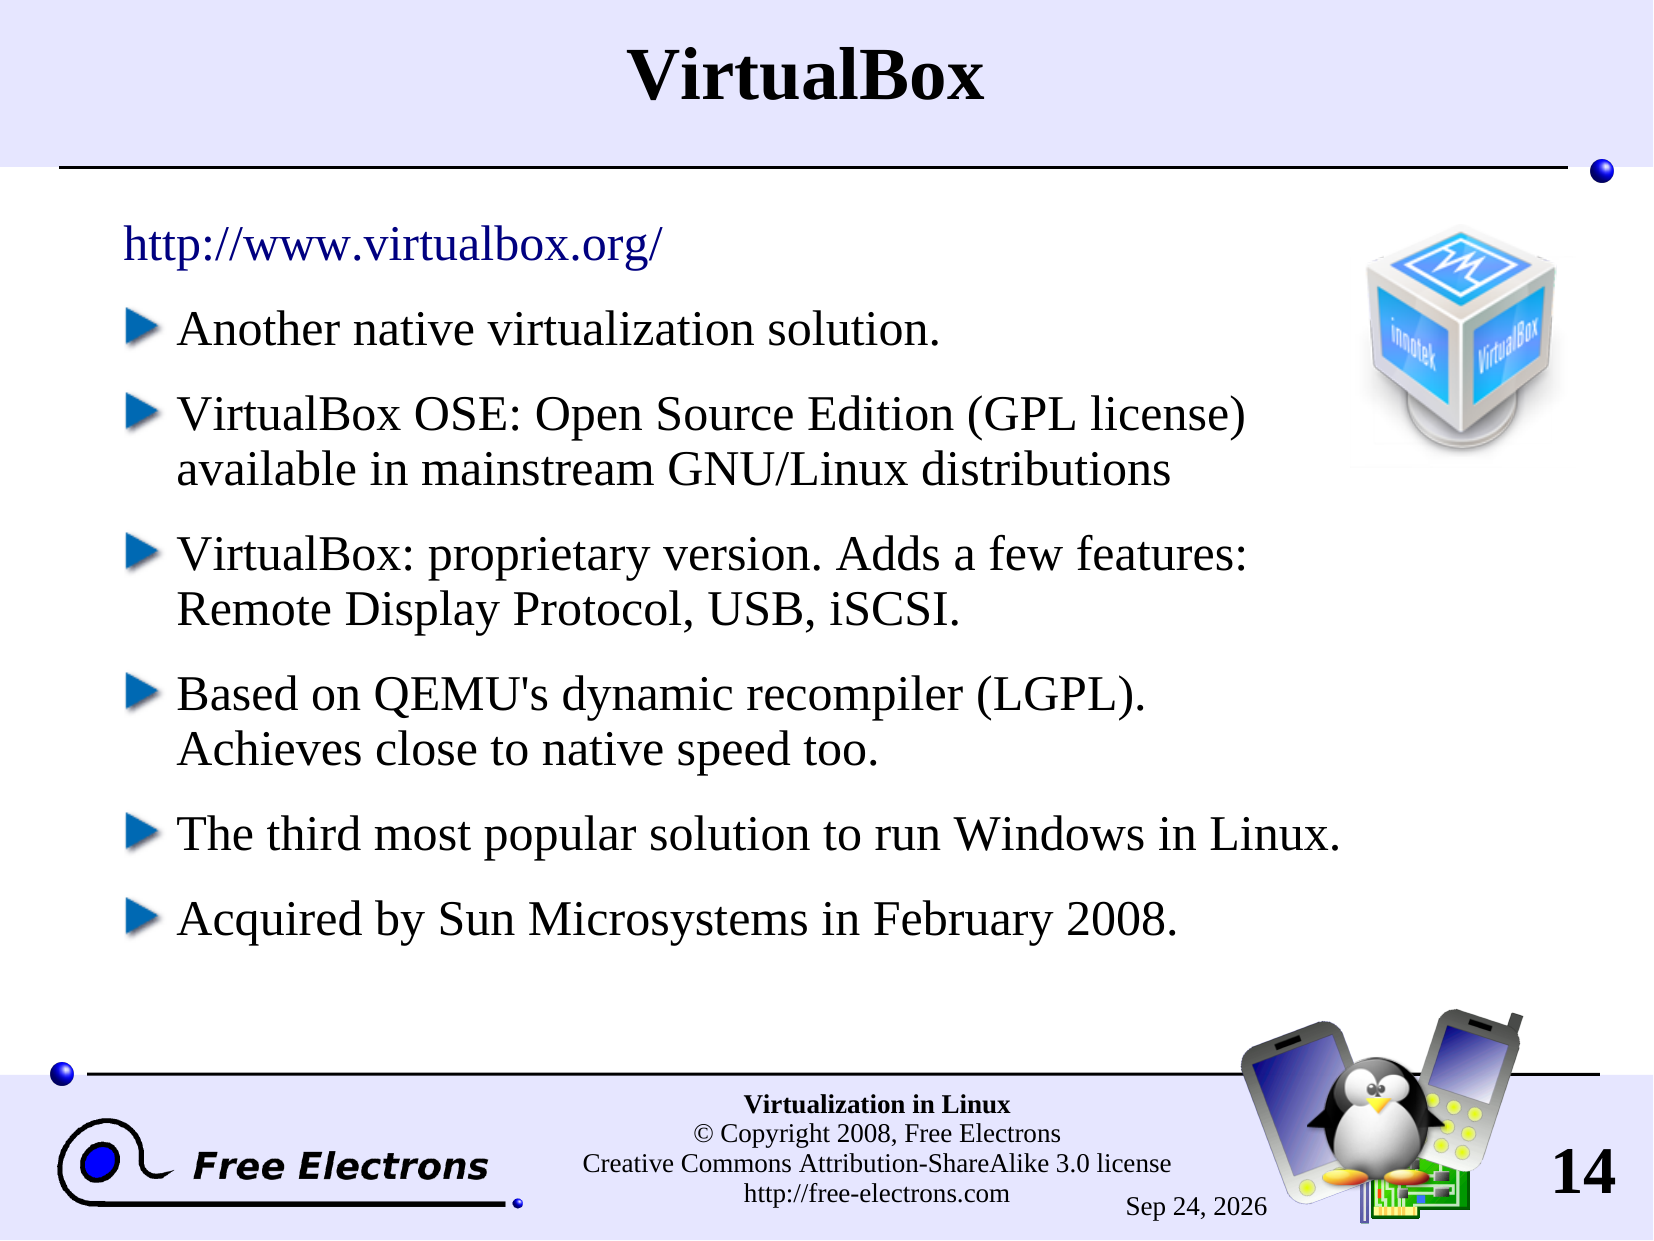

# VirtualBox
http://www.virtualbox.org/
Another native virtualization solution.
VirtualBox OSE: Open Source Edition (GPL license)
available in mainstream GNU/Linux distributions
VirtualBox: proprietary version. Adds a few features:
Remote Display Protocol, USB, iSCSI.
Based on QEMU's dynamic recompiler (LGPL).
Achieves close to native speed too.
The third most popular solution to run Windows in Linux.
Acquired by Sun Microsystems in February 2008.